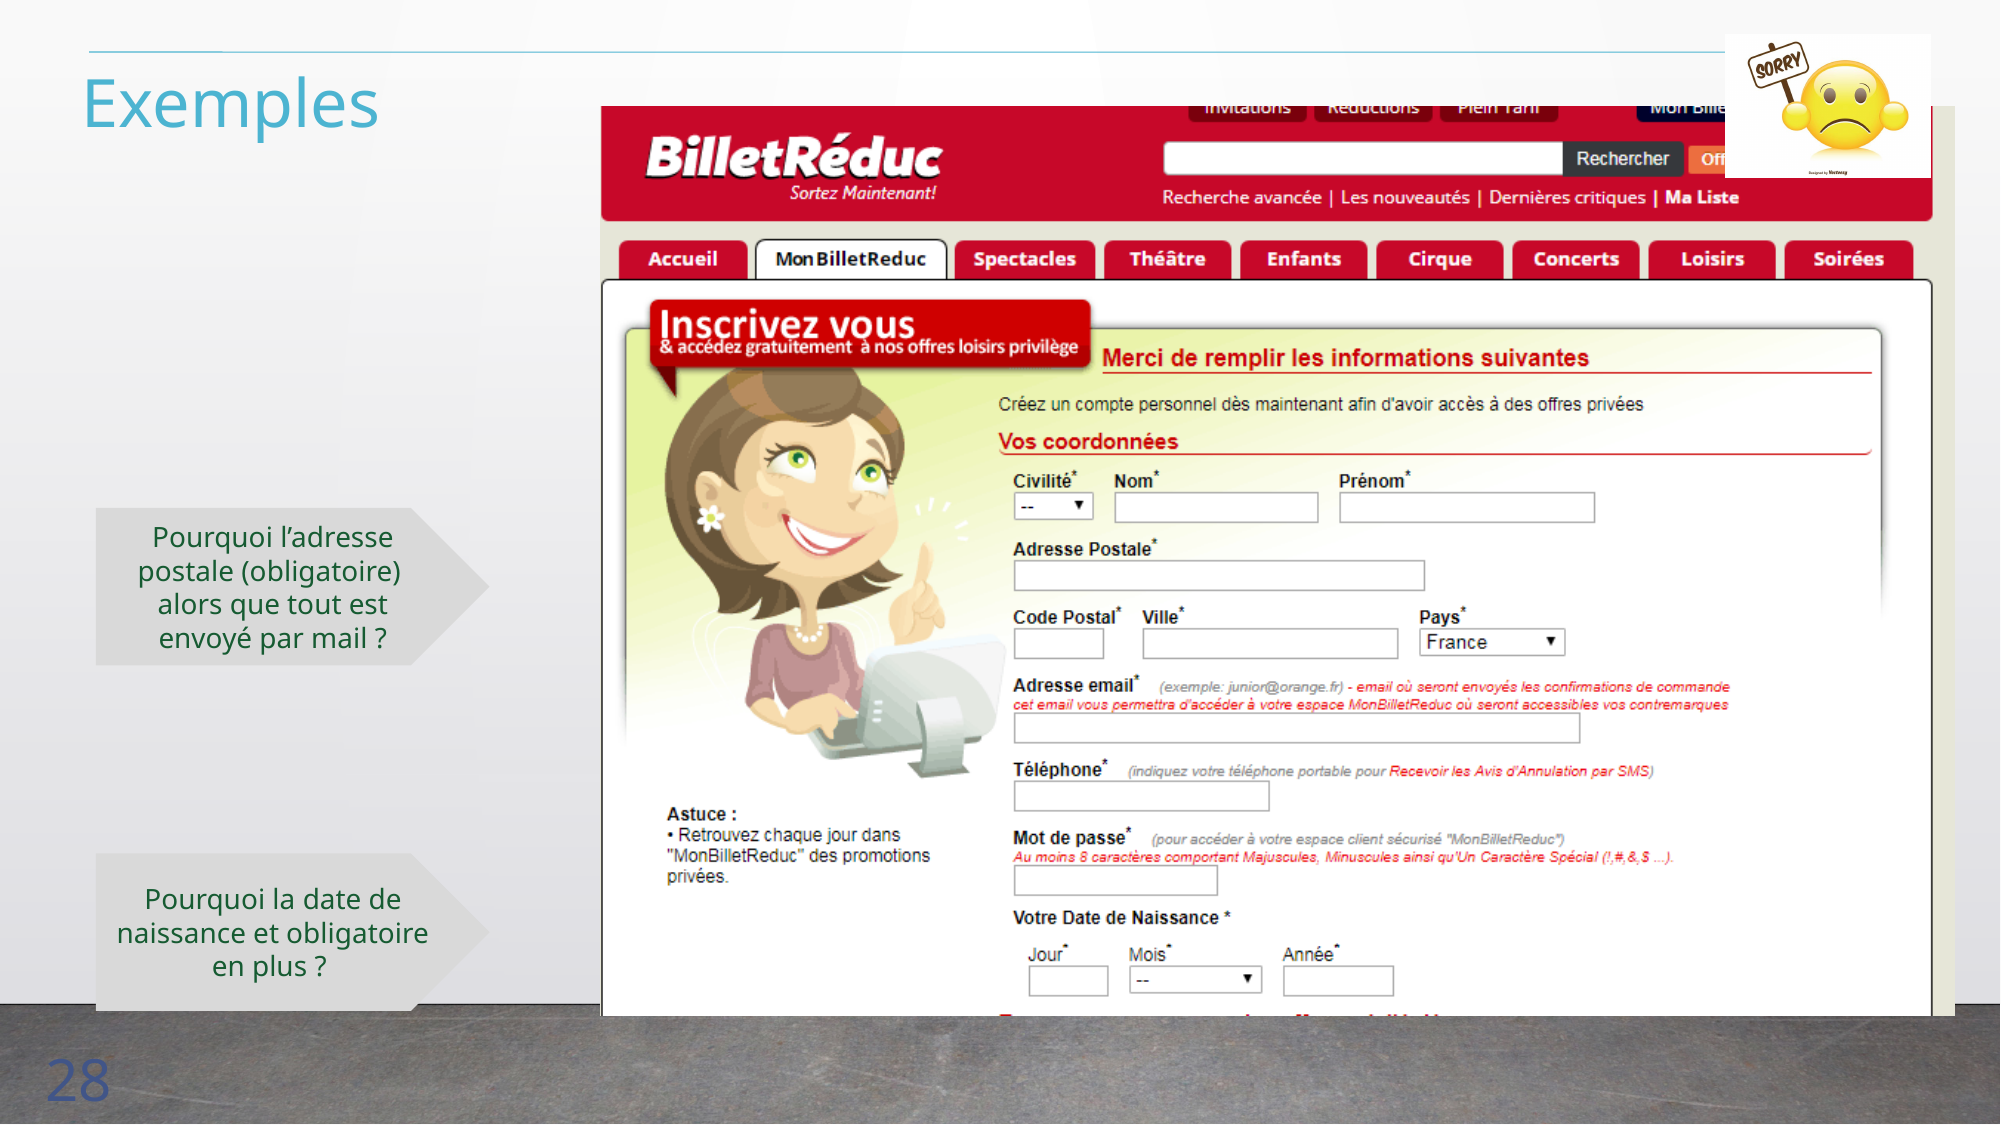

# Exemples
Pourquoi l’adresse postale (obligatoire) alors que tout est envoyé par mail ?
Pourquoi la date de naissance et obligatoire en plus ?